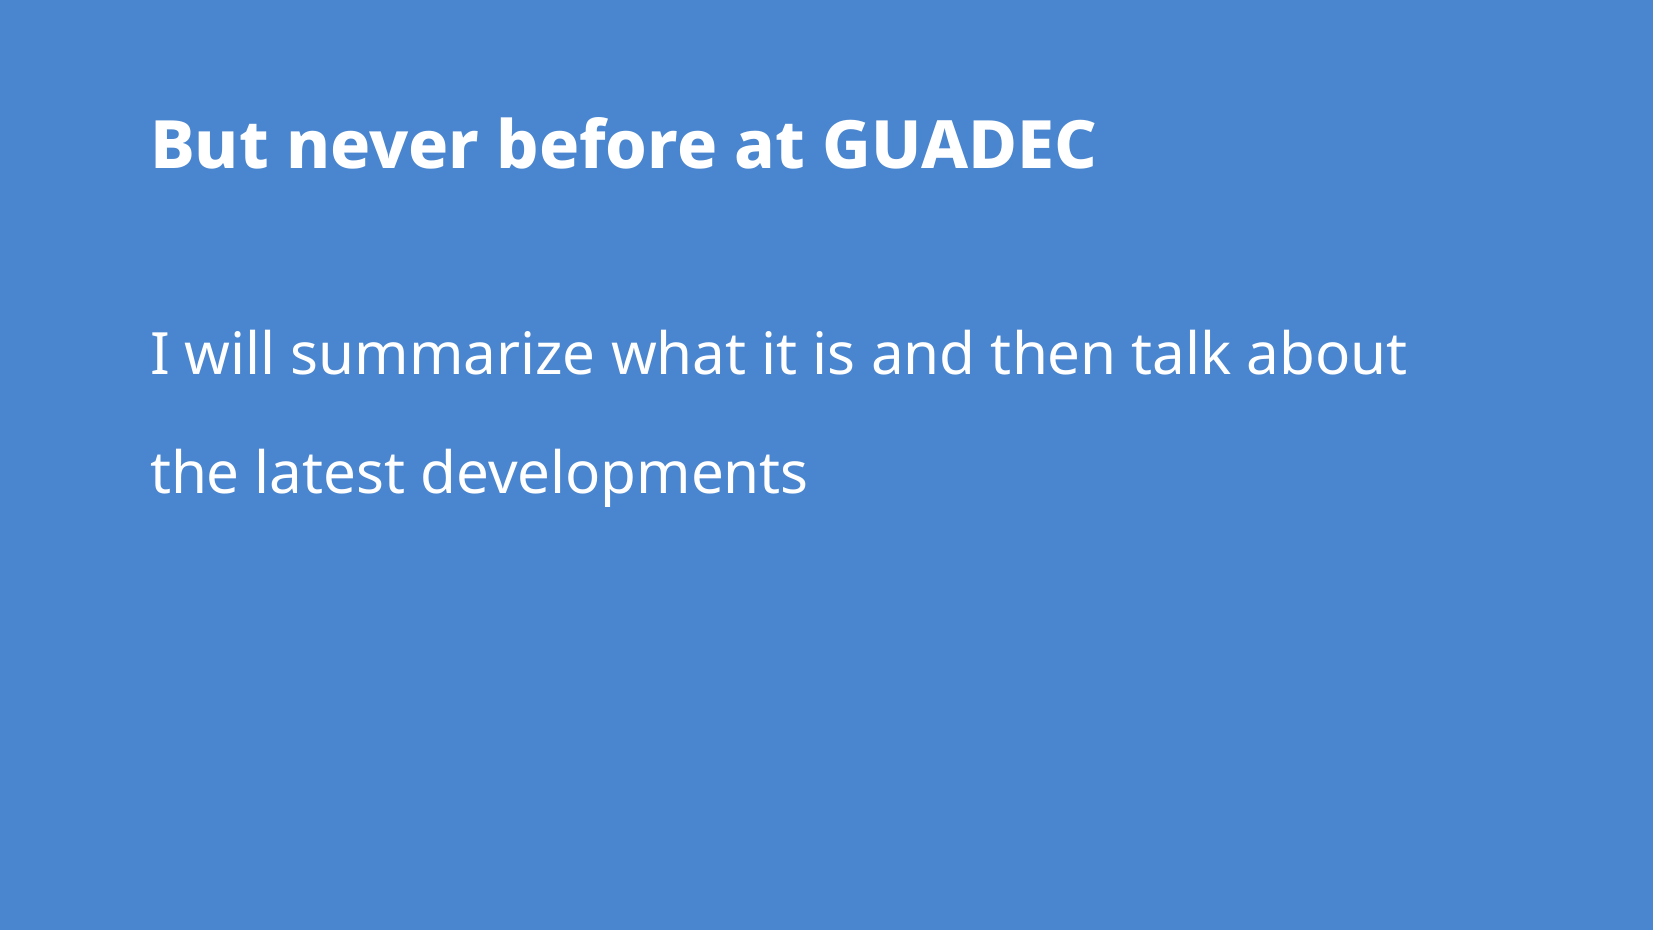

# But never before at GUADEC
I will summarize what it is and then talk about the latest developments